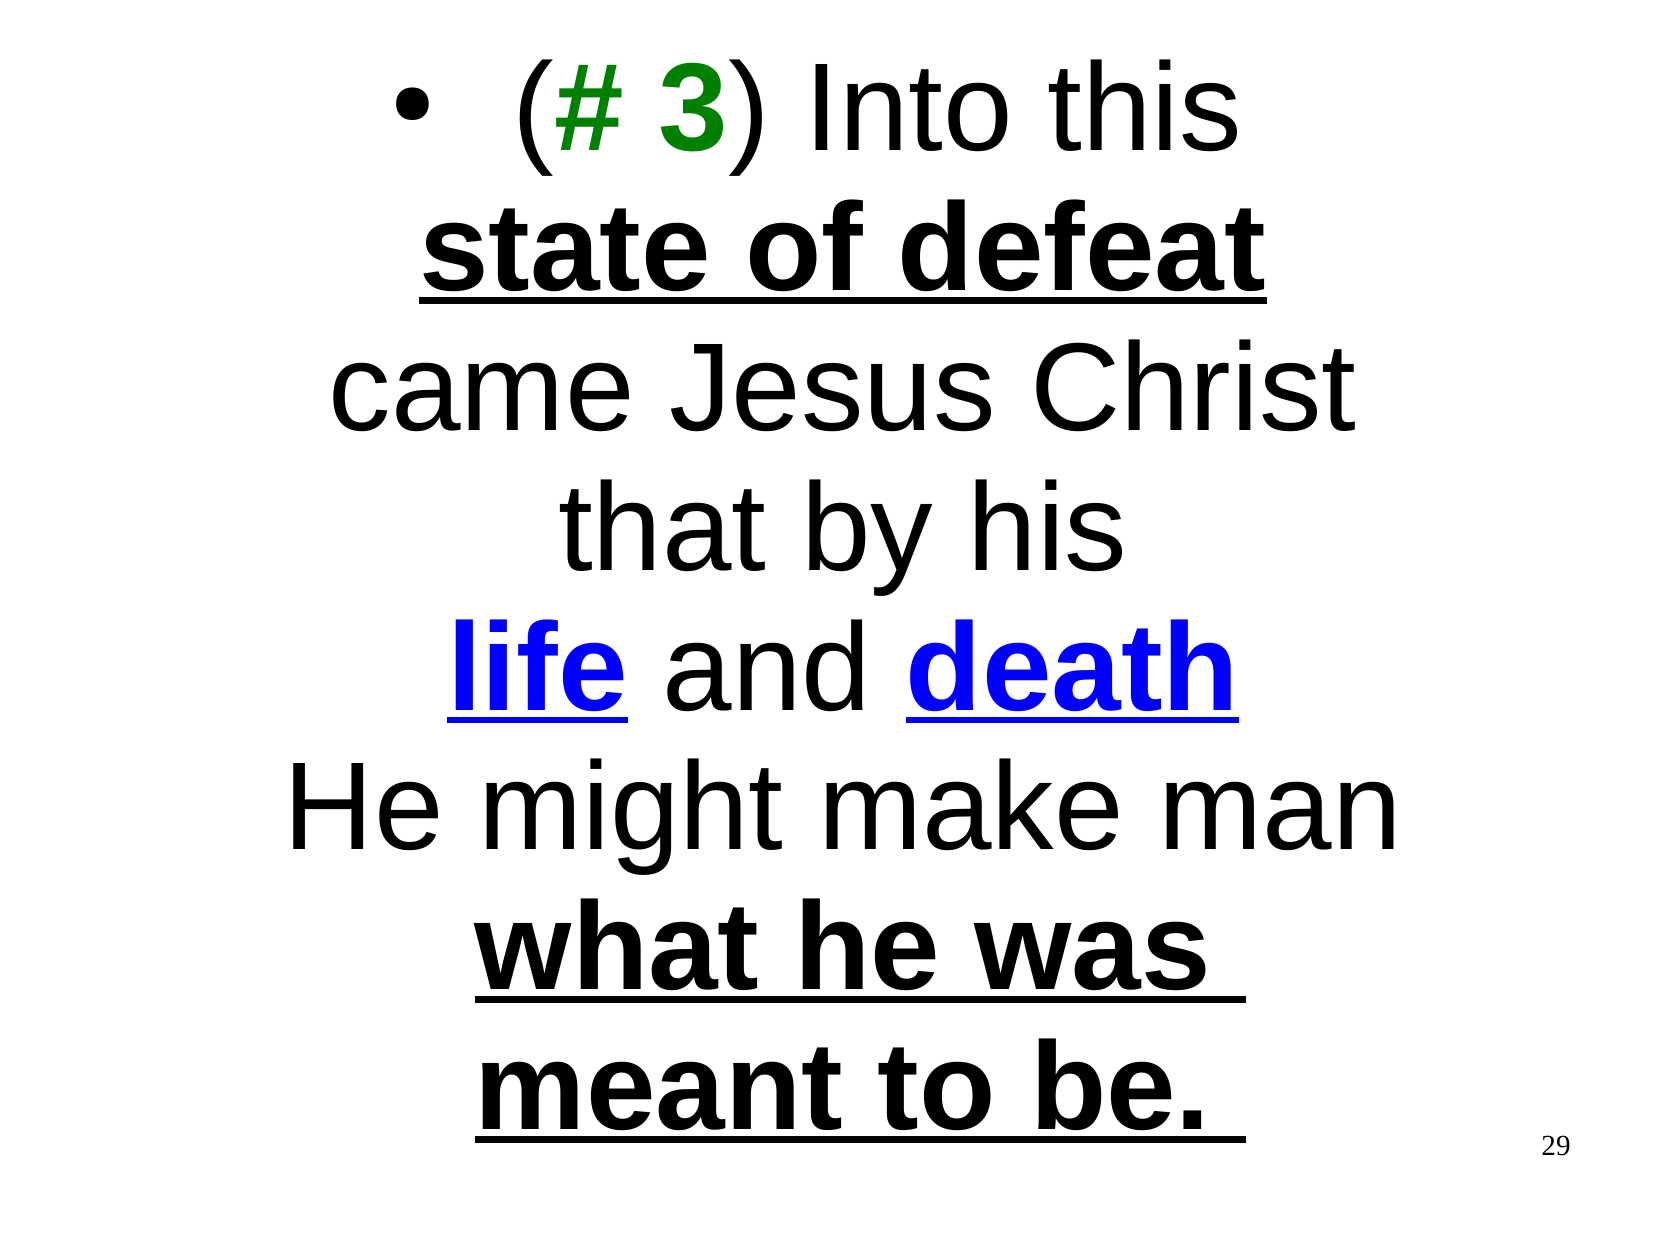

# (# 3) Into this state of defeat came Jesus Christ that by his life and death He might make man what he was meant to be.
29